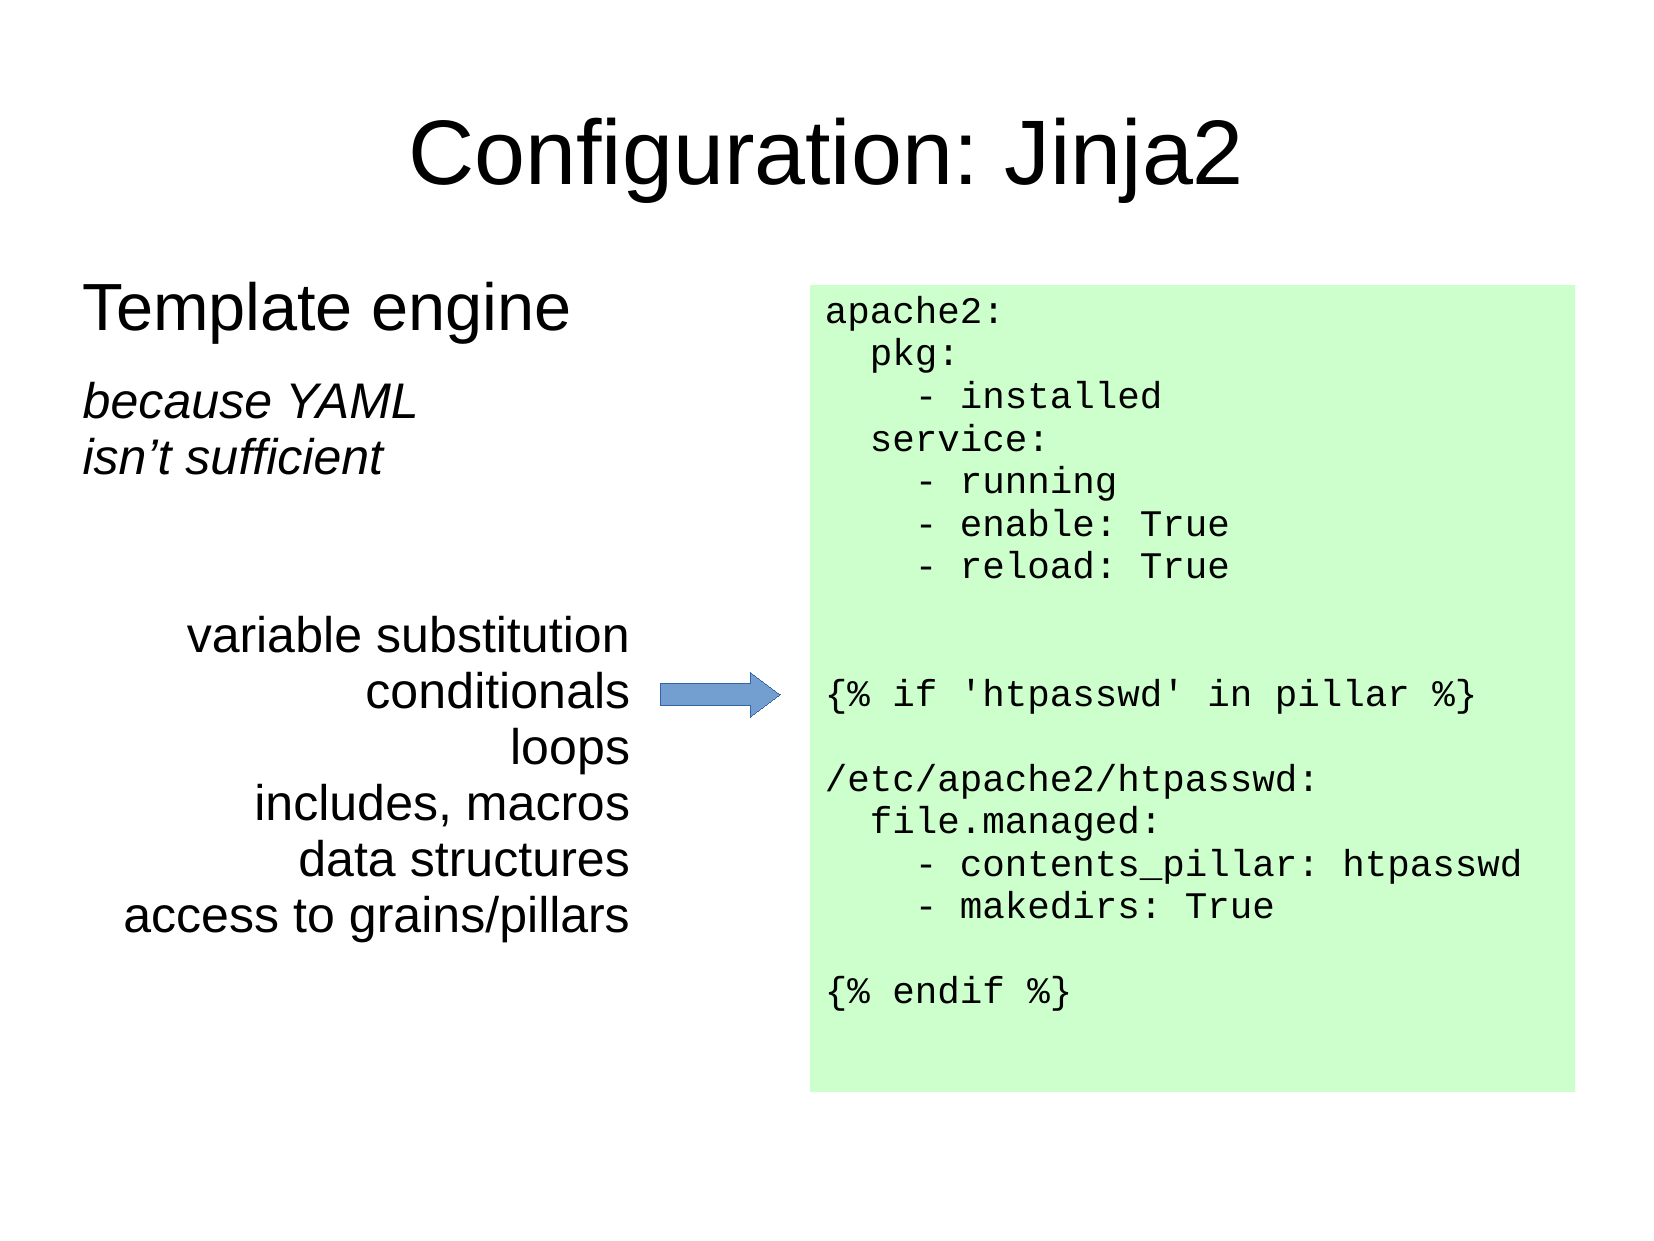

# Configuration: Jinja2
Template engine
because YAML
isn’t sufficient
apache2:
 pkg:
 - installed
 service:
 - running
 - enable: True
 - reload: True
{% if 'htpasswd' in pillar %}
/etc/apache2/htpasswd:
 file.managed:
 - contents_pillar: htpasswd
 - makedirs: True
{% endif %}
variable substitution
conditionals
loops
includes, macros
data structures
access to grains/pillars